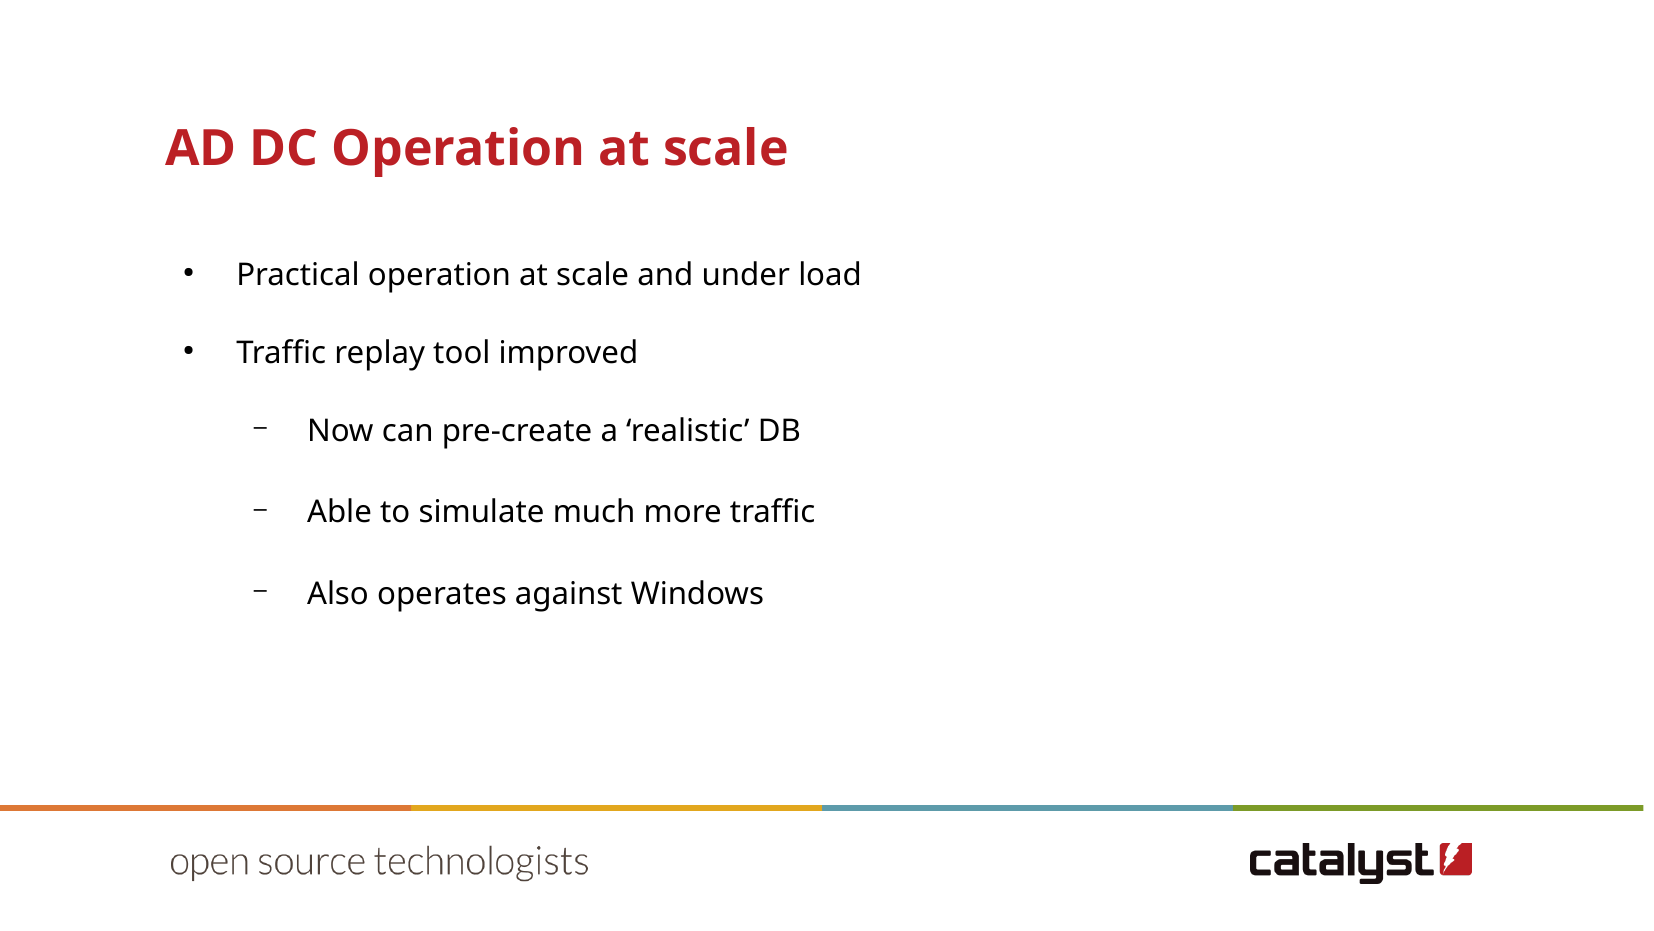

# AD DC Operation at scale
Practical operation at scale and under load
Traffic replay tool improved
Now can pre-create a ‘realistic’ DB
Able to simulate much more traffic
Also operates against Windows